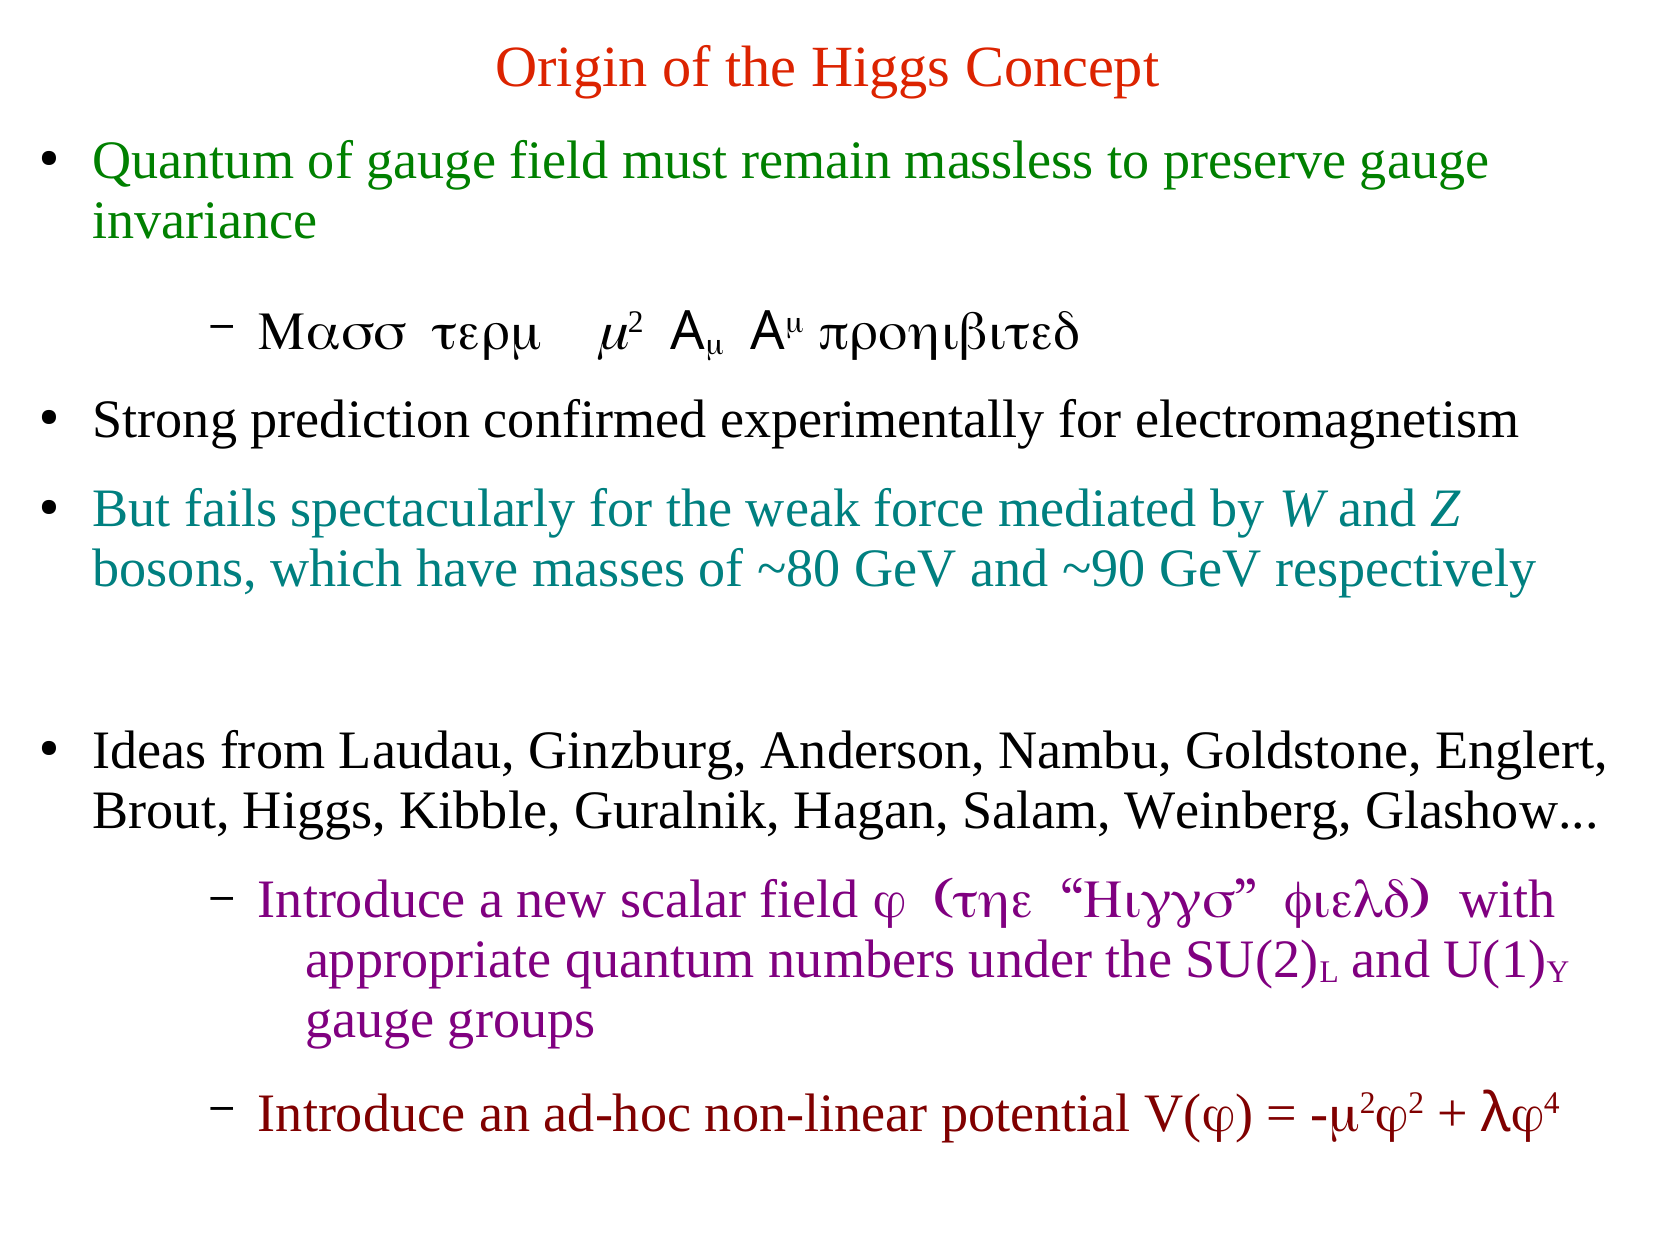

Origin of the Higgs Concept
# Quantum of gauge field must remain massless to preserve gauge invariance
Mass term m2 Aμ Aμ prohibited
Strong prediction confirmed experimentally for electromagnetism
But fails spectacularly for the weak force mediated by W and Z bosons, which have masses of ~80 GeV and ~90 GeV respectively
Ideas from Laudau, Ginzburg, Anderson, Nambu, Goldstone, Englert, Brout, Higgs, Kibble, Guralnik, Hagan, Salam, Weinberg, Glashow...
Introduce a new scalar field φ (the “Higgs” field) with appropriate quantum numbers under the SU(2)L and U(1)Y gauge groups
Introduce an ad-hoc non-linear potential V(φ) = -μ2φ2 + λφ4